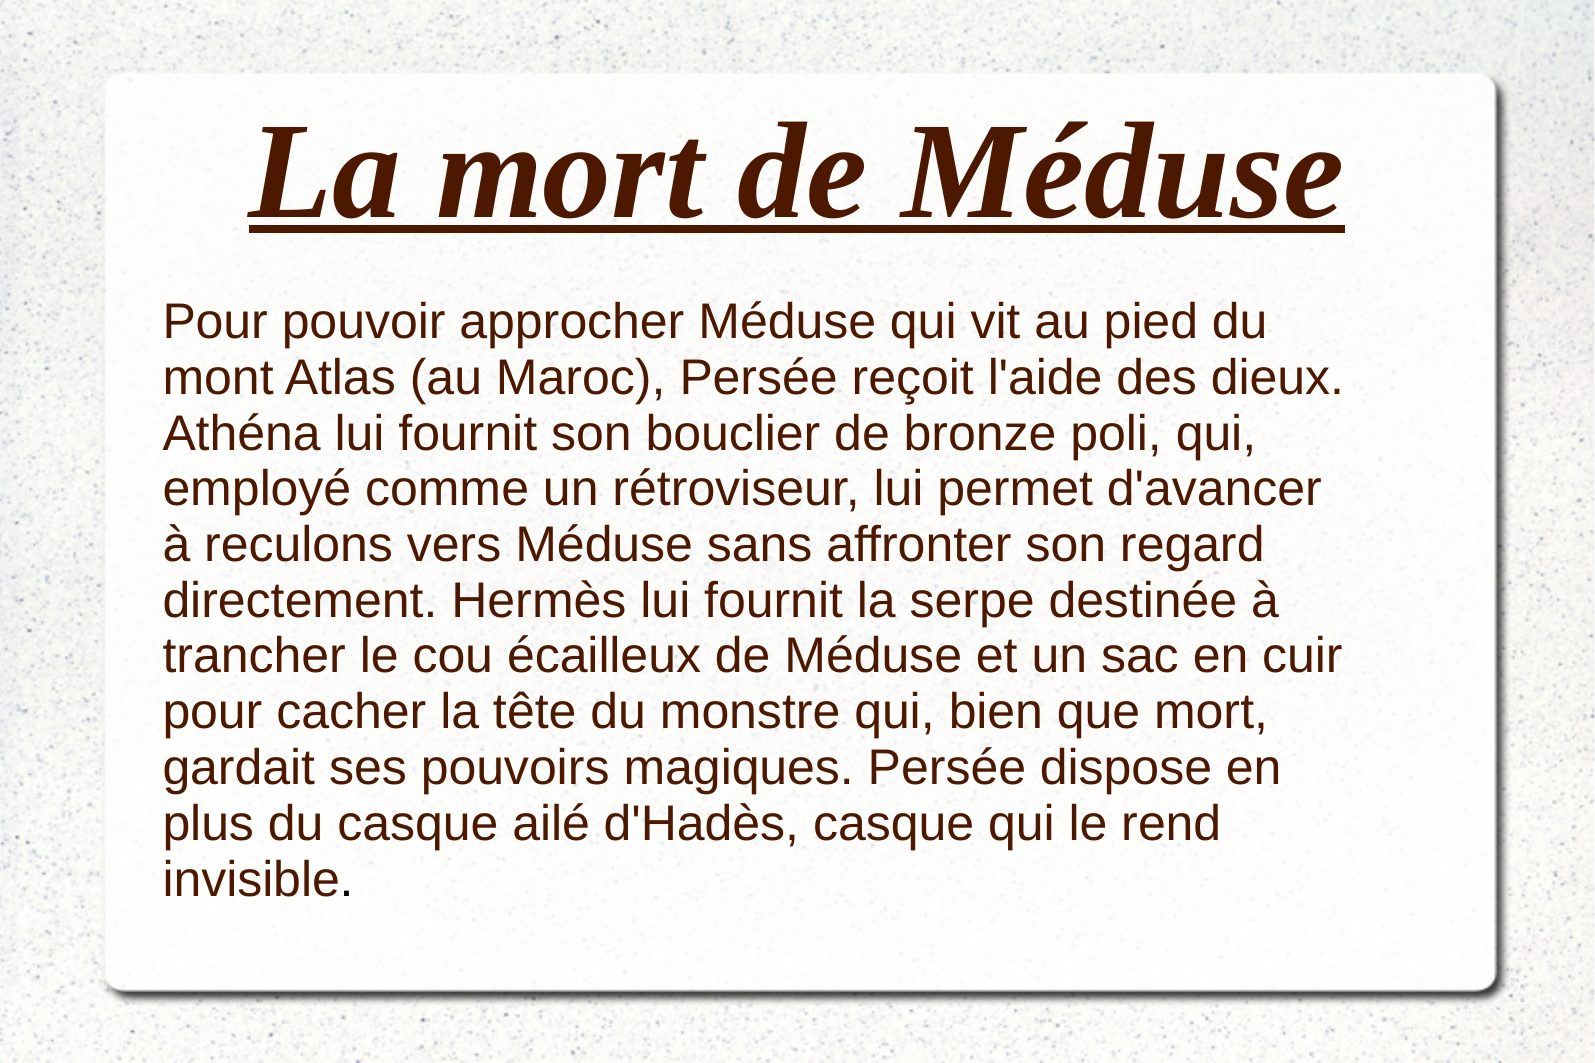

# La mort de Méduse
Pour pouvoir approcher Méduse qui vit au pied du mont Atlas (au Maroc), Persée reçoit l'aide des dieux. Athéna lui fournit son bouclier de bronze poli, qui, employé comme un rétroviseur, lui permet d'avancer à reculons vers Méduse sans affronter son regard directement. Hermès lui fournit la serpe destinée à trancher le cou écailleux de Méduse et un sac en cuir pour cacher la tête du monstre qui, bien que mort, gardait ses pouvoirs magiques. Persée dispose en plus du casque ailé d'Hadès, casque qui le rend invisible.